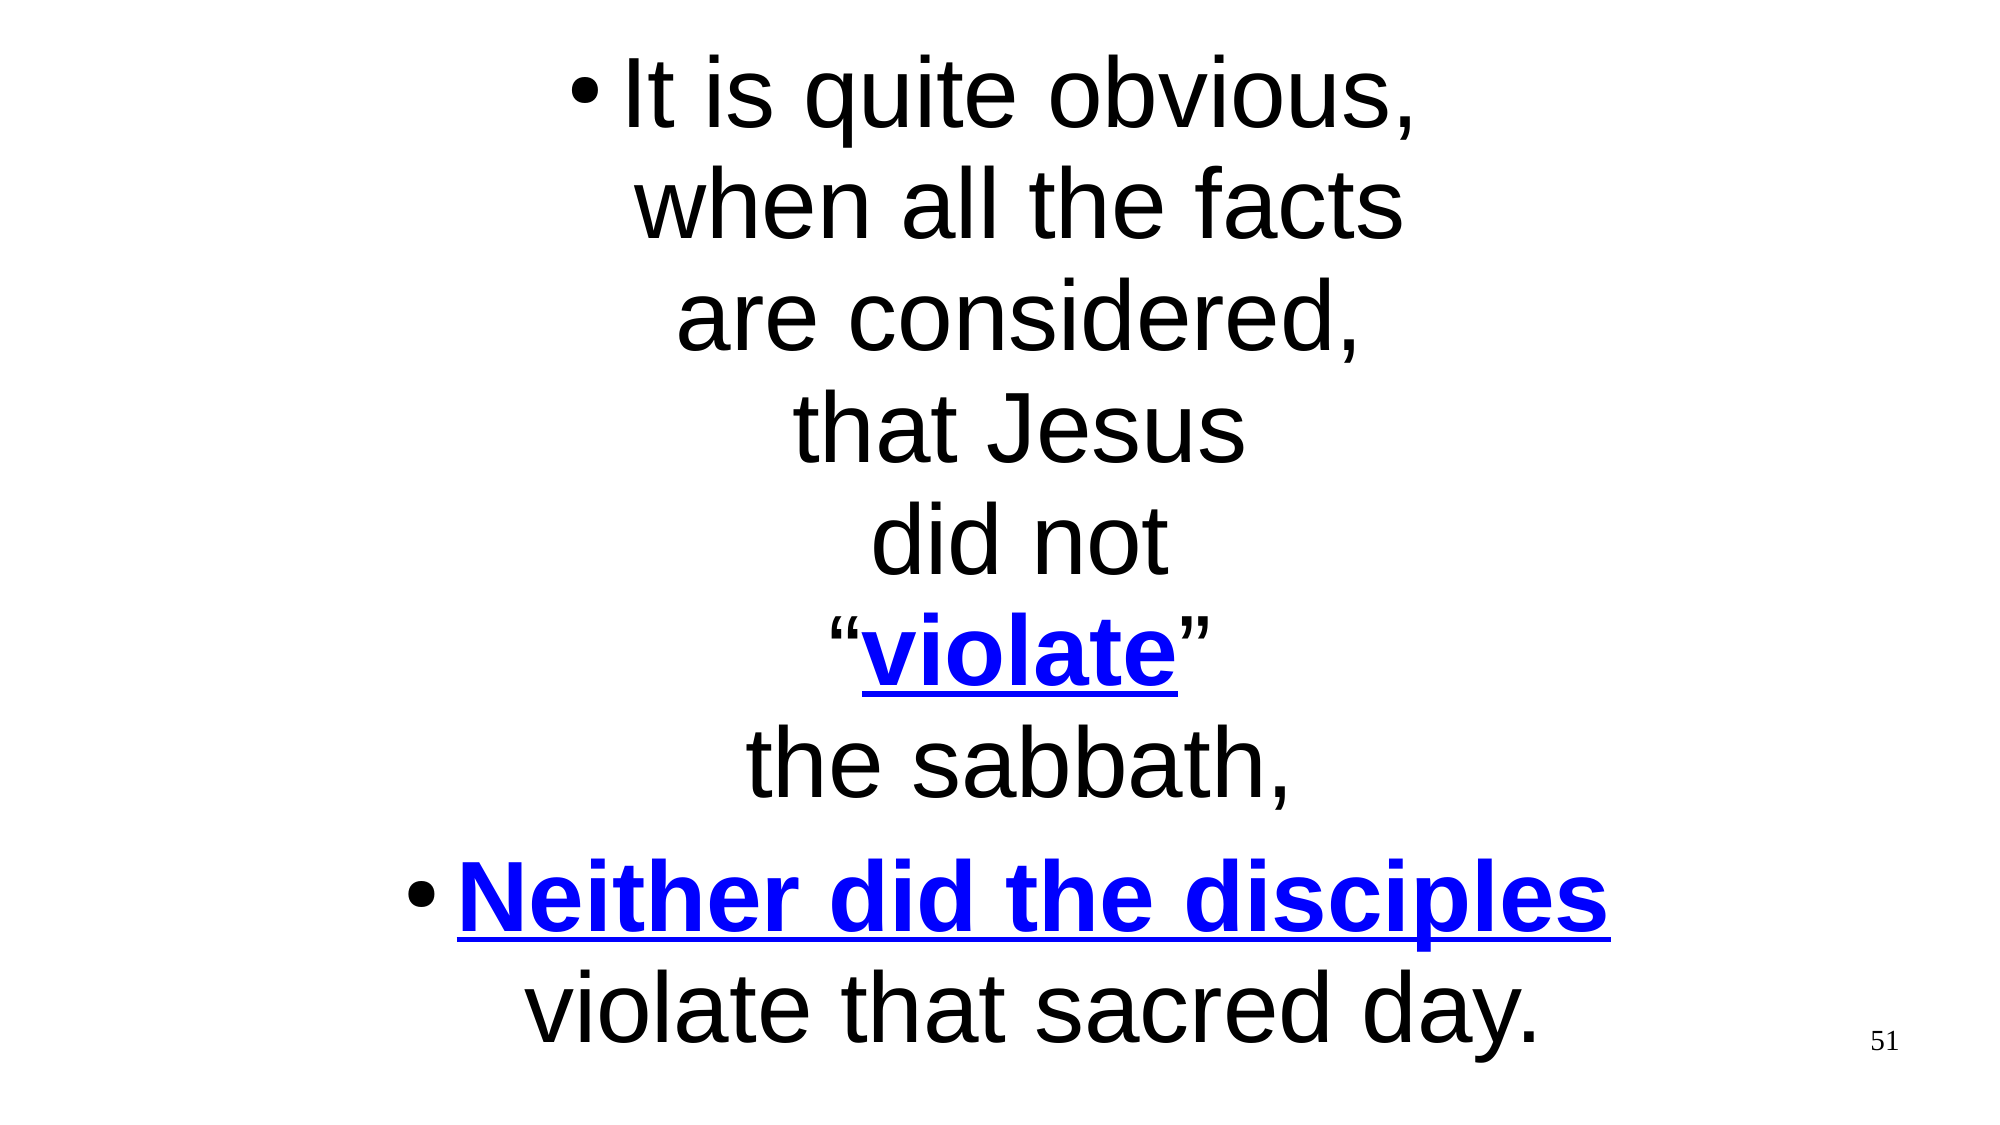

# It is quite obvious, when all the facts are considered, that Jesus did not “violate” the sabbath,
Neither did the disciples
violate that sacred day.
51